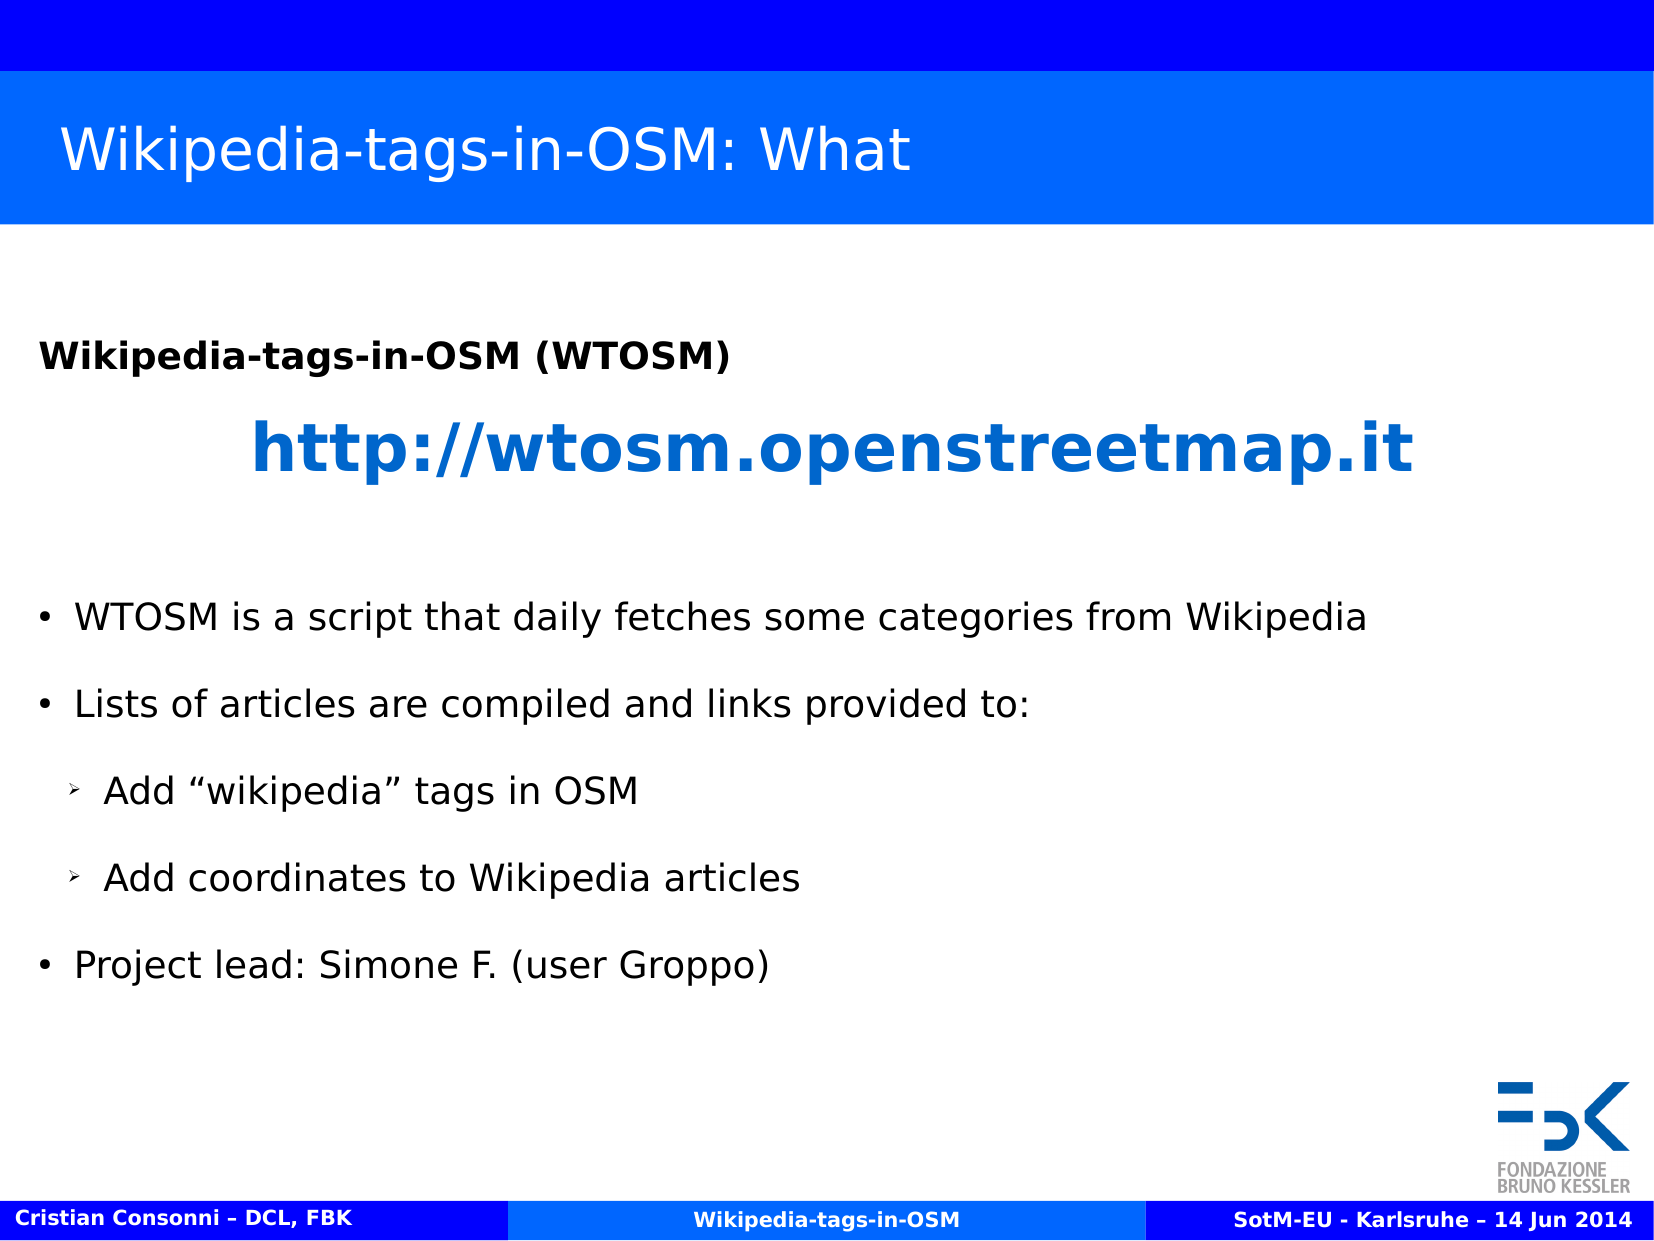

# Wikipedia-tags-in-OSM: What
Wikipedia-tags-in-OSM (WTOSM)
WTOSM is a script that daily fetches some categories from Wikipedia
Lists of articles are compiled and links provided to:
Add “wikipedia” tags in OSM
Add coordinates to Wikipedia articles
Project lead: Simone F. (user Groppo)
http://wtosm.openstreetmap.it